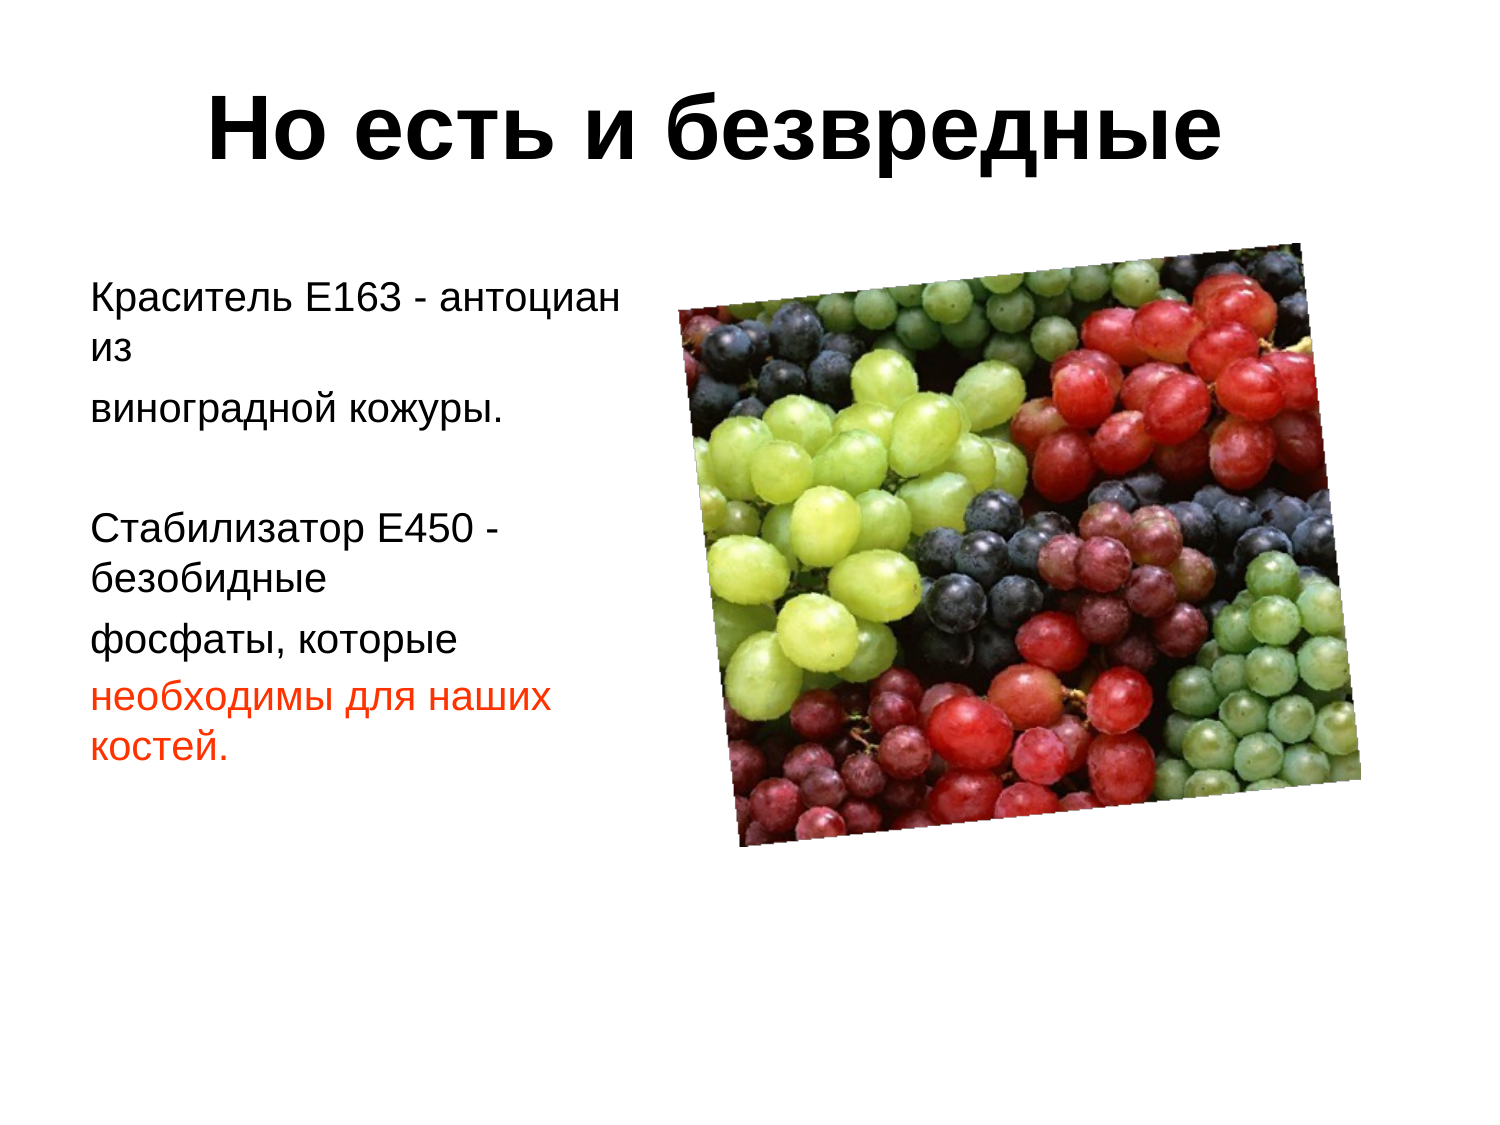

Но есть и безвредные
Краситель Е163 - антоциан из
виноградной кожуры.
Стабилизатор Е450 - безобидные
фосфаты, которые
необходимы для наших костей.